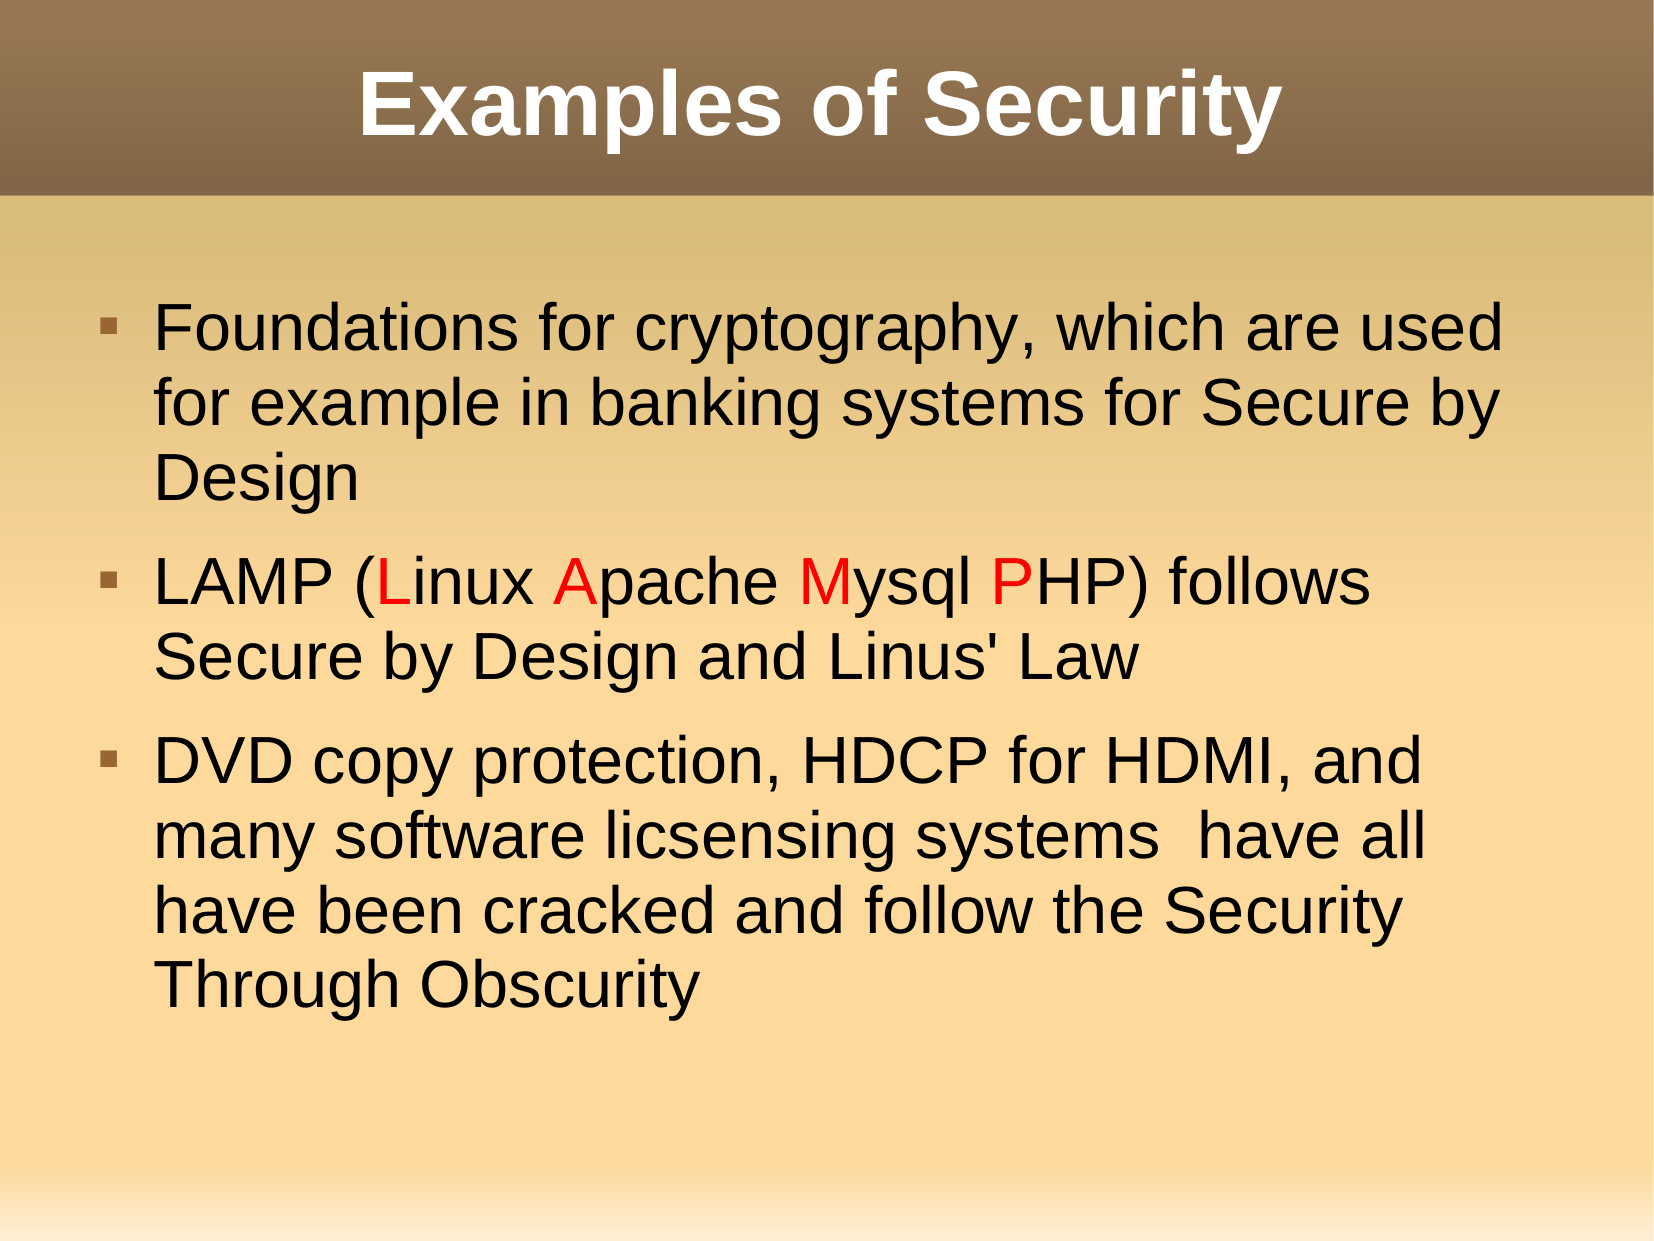

# Examples of Security
Foundations for cryptography, which are used for example in banking systems for Secure by Design
LAMP (Linux Apache Mysql PHP) follows Secure by Design and Linus' Law
DVD copy protection, HDCP for HDMI, and many software licsensing systems have all have been cracked and follow the Security Through Obscurity